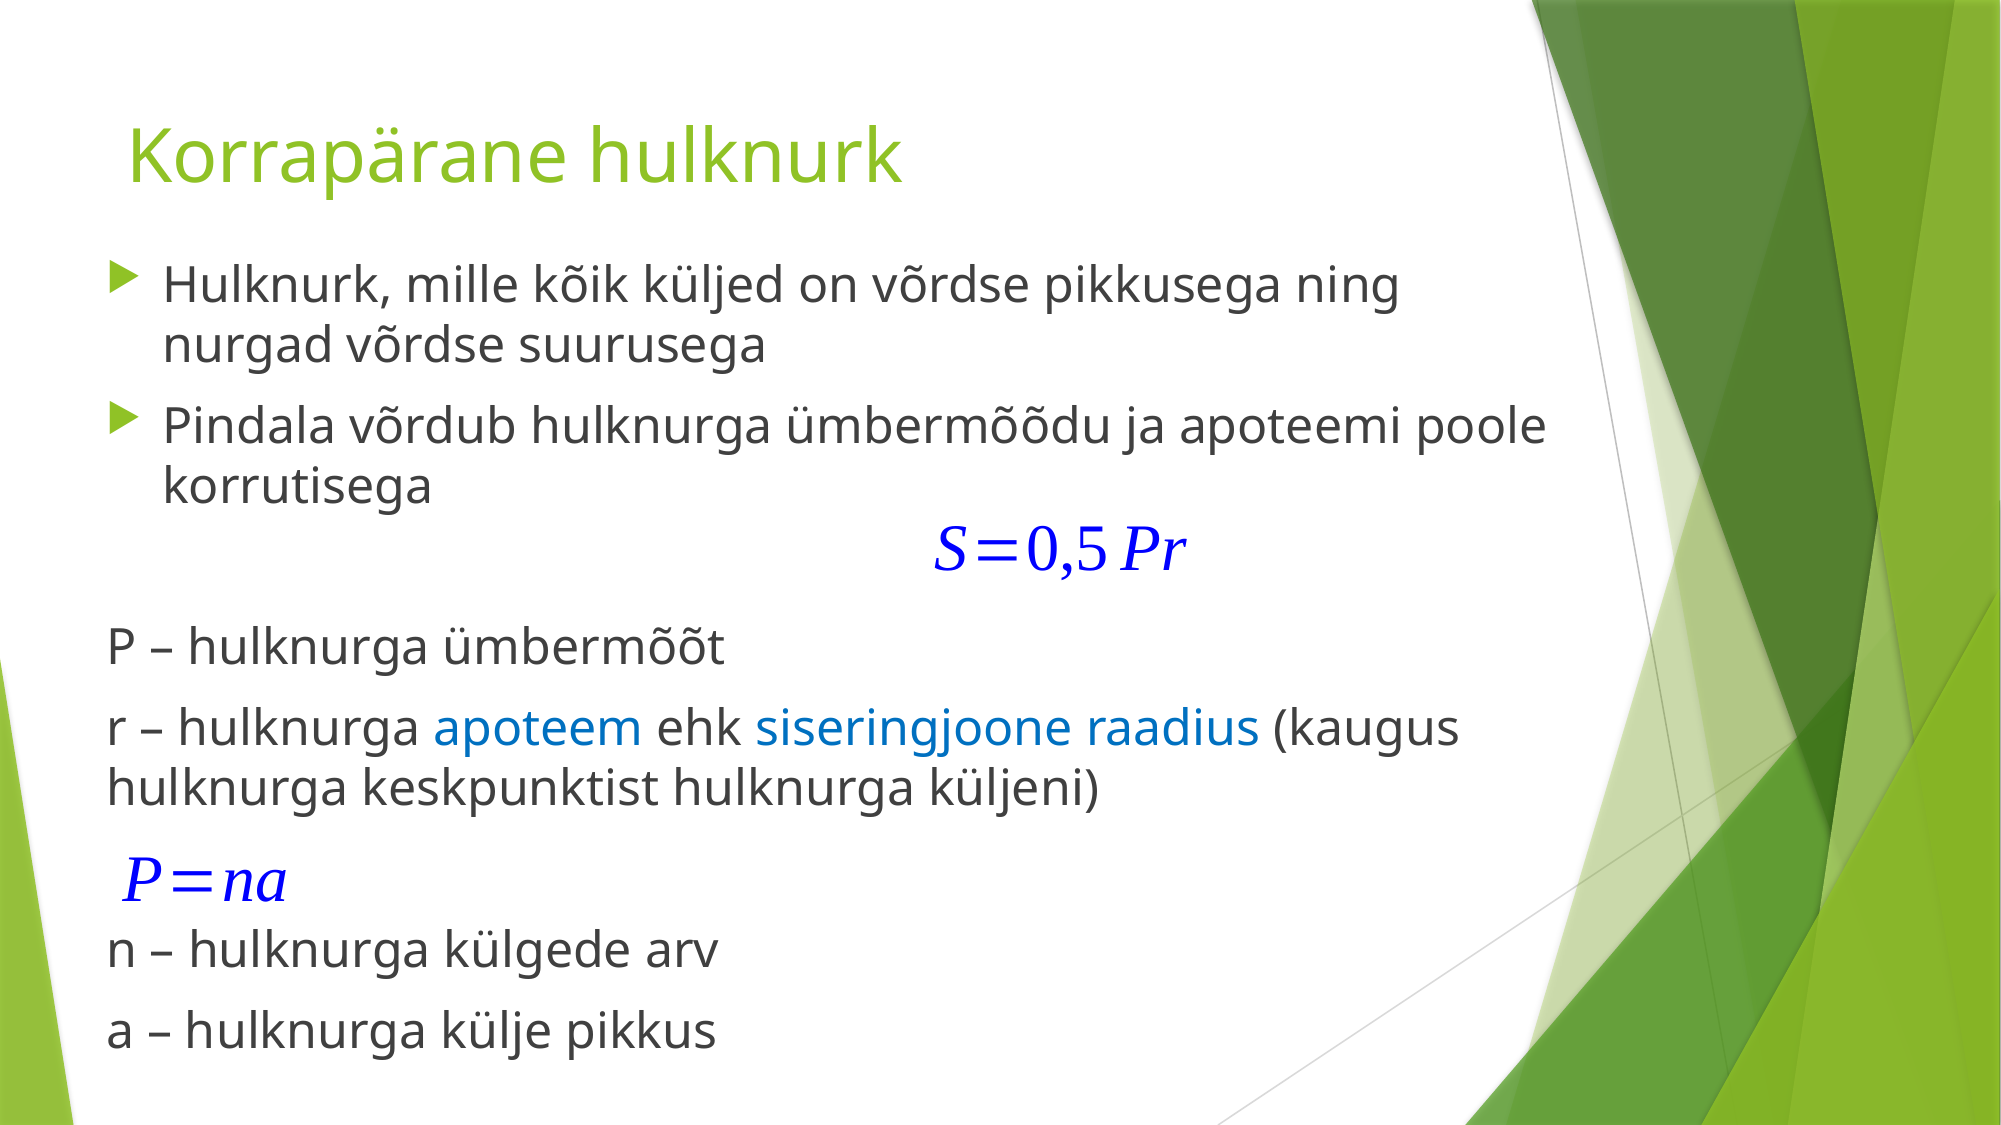

# Korrapärane hulknurk
Hulknurk, mille kõik küljed on võrdse pikkusega ning nurgad võrdse suurusega
Pindala võrdub hulknurga ümbermõõdu ja apoteemi poole korrutisega
P – hulknurga ümbermõõt
r – hulknurga apoteem ehk siseringjoone raadius (kaugus hulknurga keskpunktist hulknurga küljeni)
n – hulknurga külgede arv
a – hulknurga külje pikkus